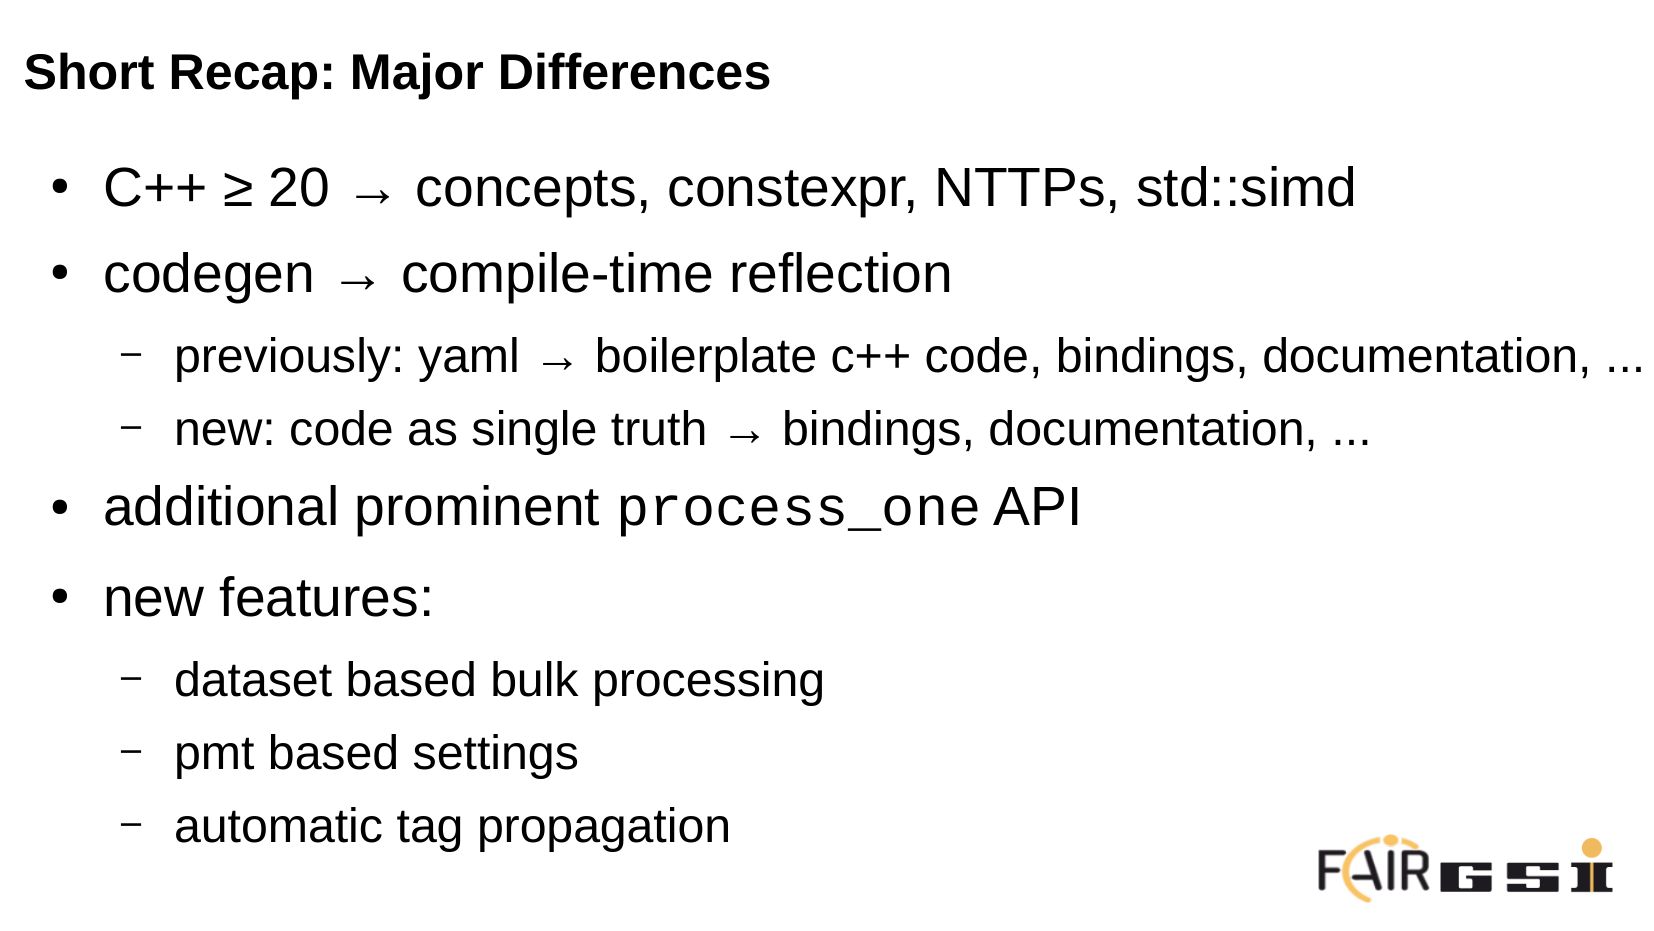

# Short Recap: Major Differences
C++ ≥ 20 → concepts, constexpr, NTTPs, std::simd
codegen → compile-time reflection
previously: yaml → boilerplate c++ code, bindings, documentation, ...
new: code as single truth → bindings, documentation, ...
additional prominent process_one API
new features:
dataset based bulk processing
pmt based settings
automatic tag propagation